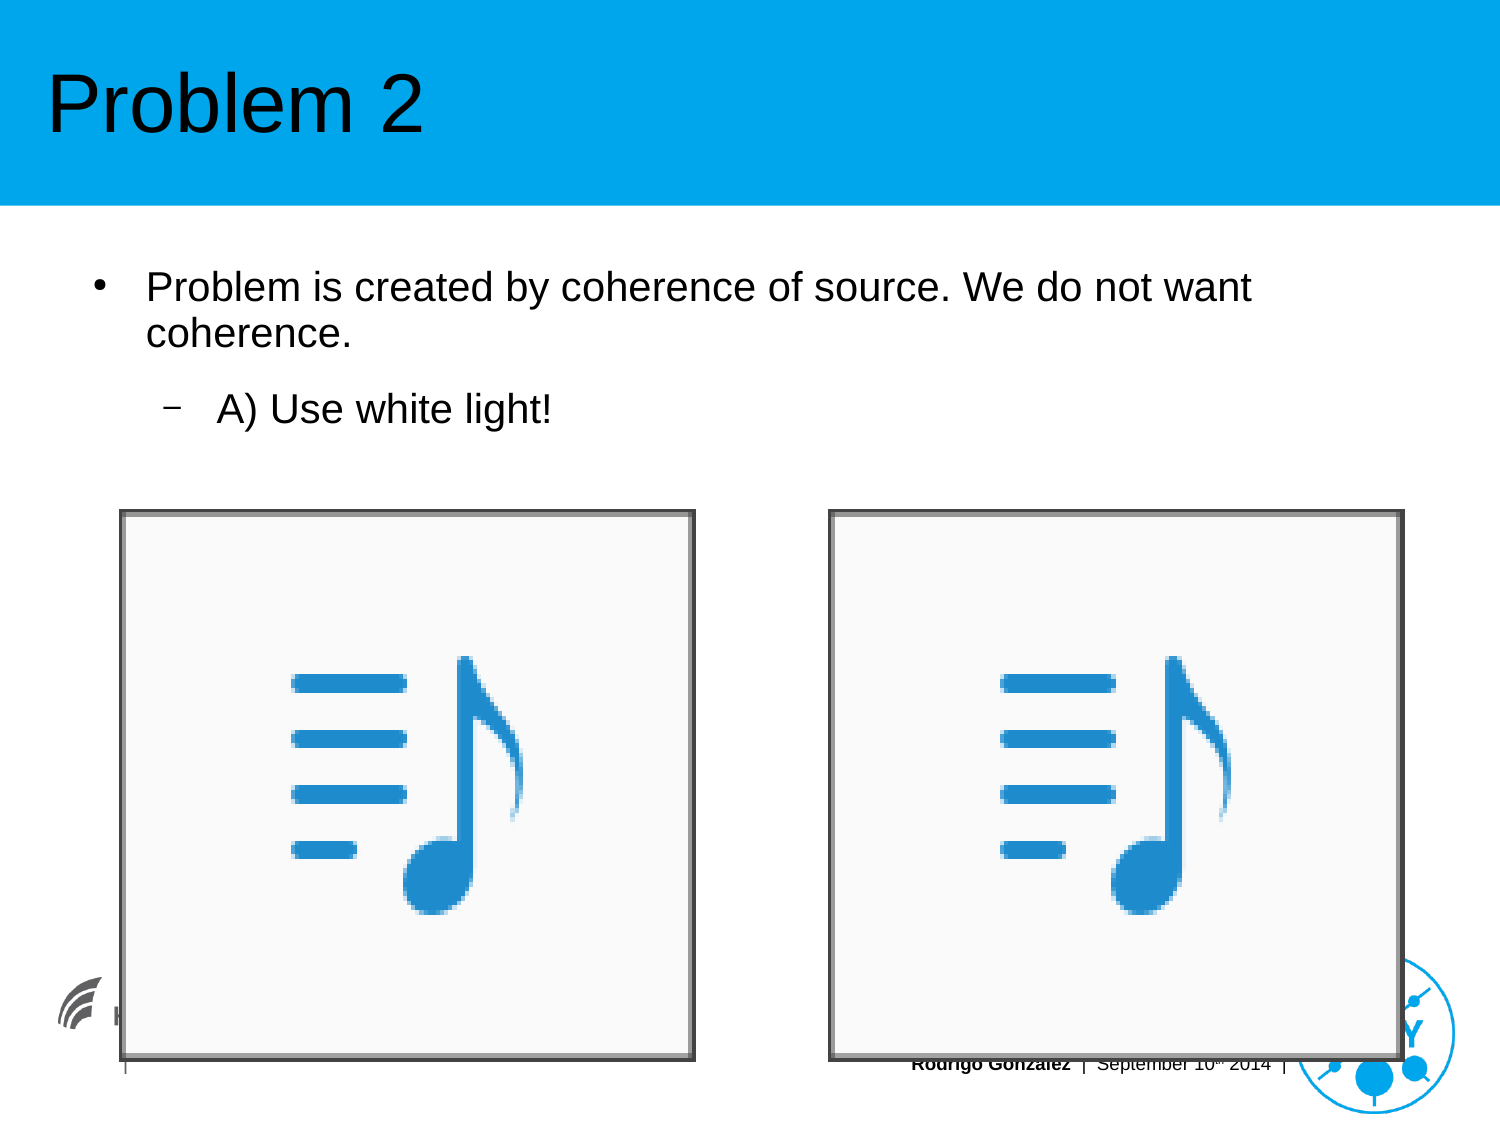

# Problem 2
Problem is created by coherence of source. We do not want coherence.
A) Use white light!